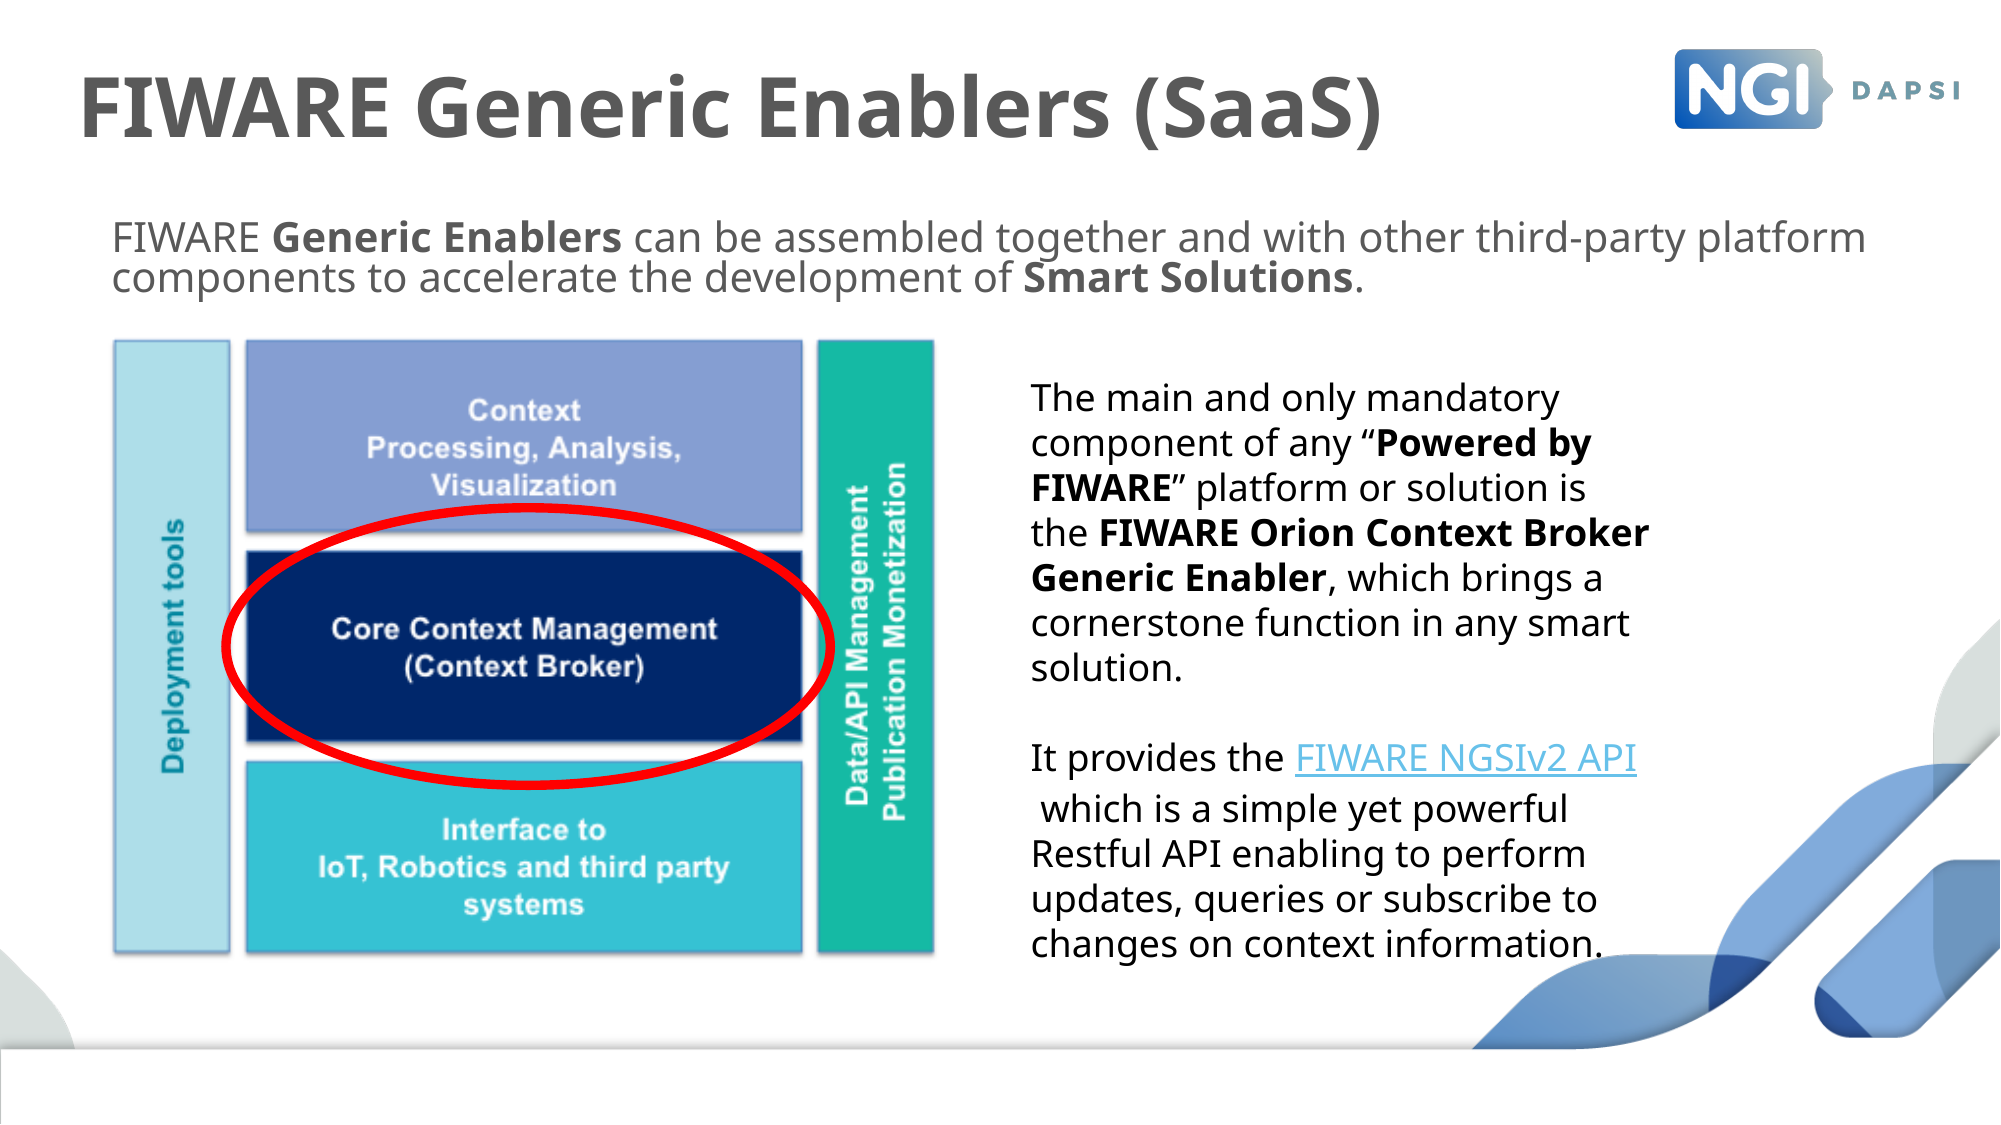

# FIWARE Generic Enablers (SaaS)
FIWARE Generic Enablers can be assembled together and with other third-party platform components to accelerate the development of Smart Solutions.
The main and only mandatory component of any “Powered by FIWARE” platform or solution is the FIWARE Orion Context Broker Generic Enabler, which brings a cornerstone function in any smart solution.
It provides the FIWARE NGSIv2 API which is a simple yet powerful Restful API enabling to perform updates, queries or subscribe to changes on context information.